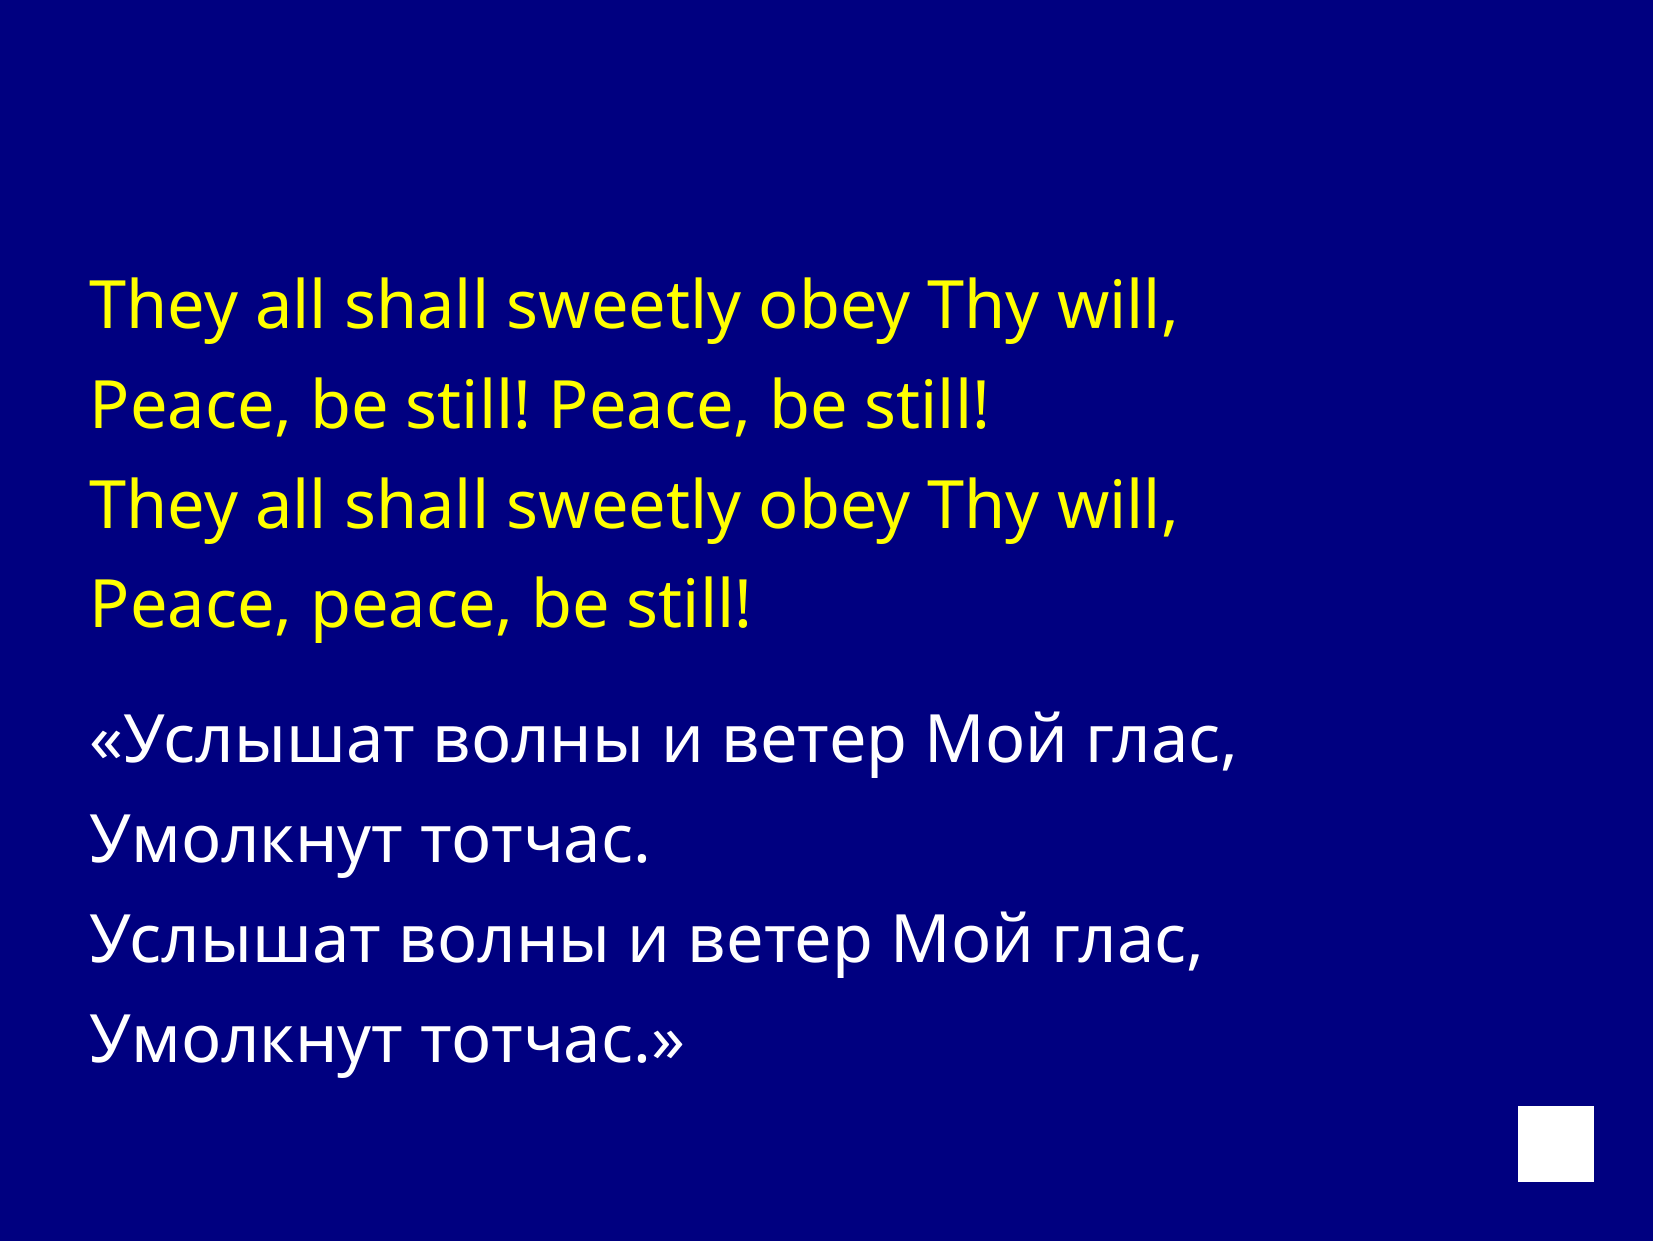

They all shall sweetly obey Thy will,
Peace, be still! Peace, be still!
They all shall sweetly obey Thy will,
Peace, peace, be still!
«Услышат волны и ветер Мой глас,
Умолкнут тотчас.
Услышат волны и ветер Мой глас,
Умолкнут тотчас.»